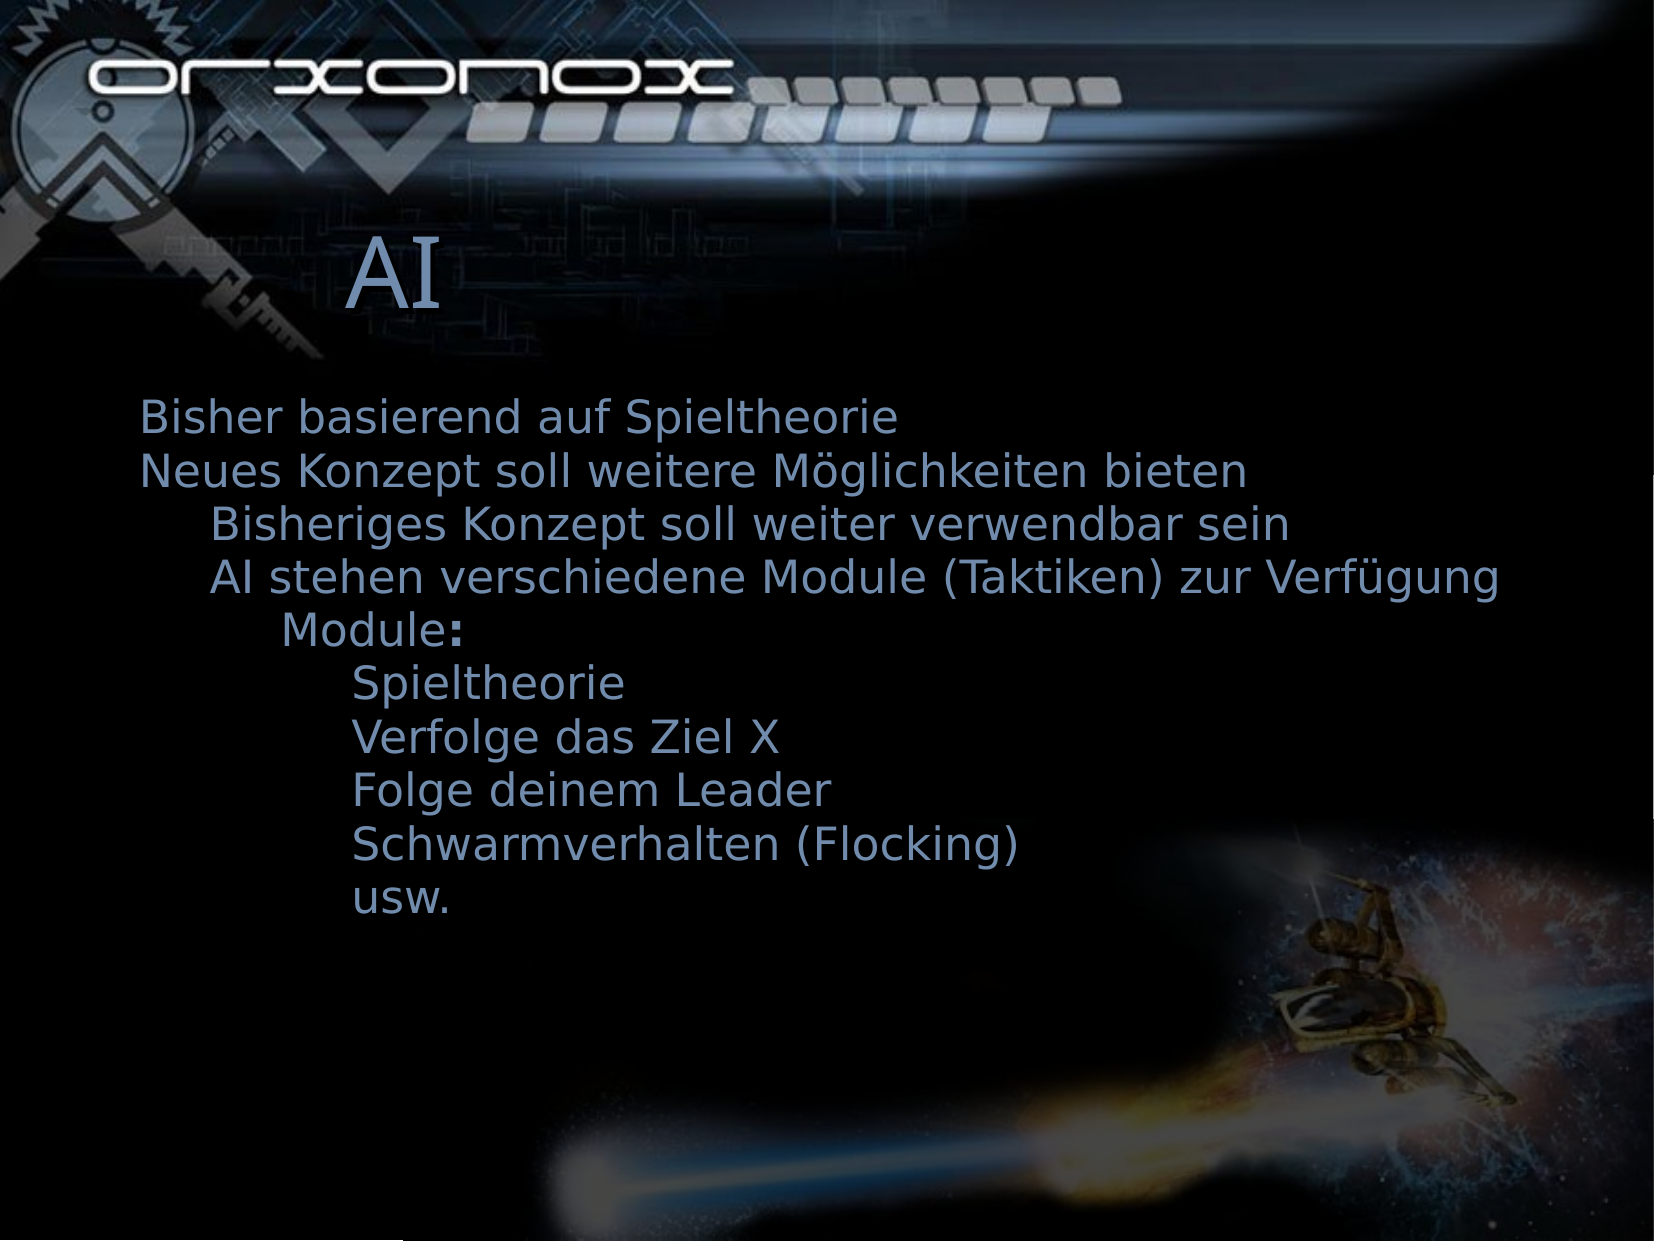

AI
Bisher basierend auf Spieltheorie
Neues Konzept soll weitere Möglichkeiten bieten
Bisheriges Konzept soll weiter verwendbar sein
AI stehen verschiedene Module (Taktiken) zur Verfügung
Module:
Spieltheorie
Verfolge das Ziel X
Folge deinem Leader
Schwarmverhalten (Flocking)
usw.